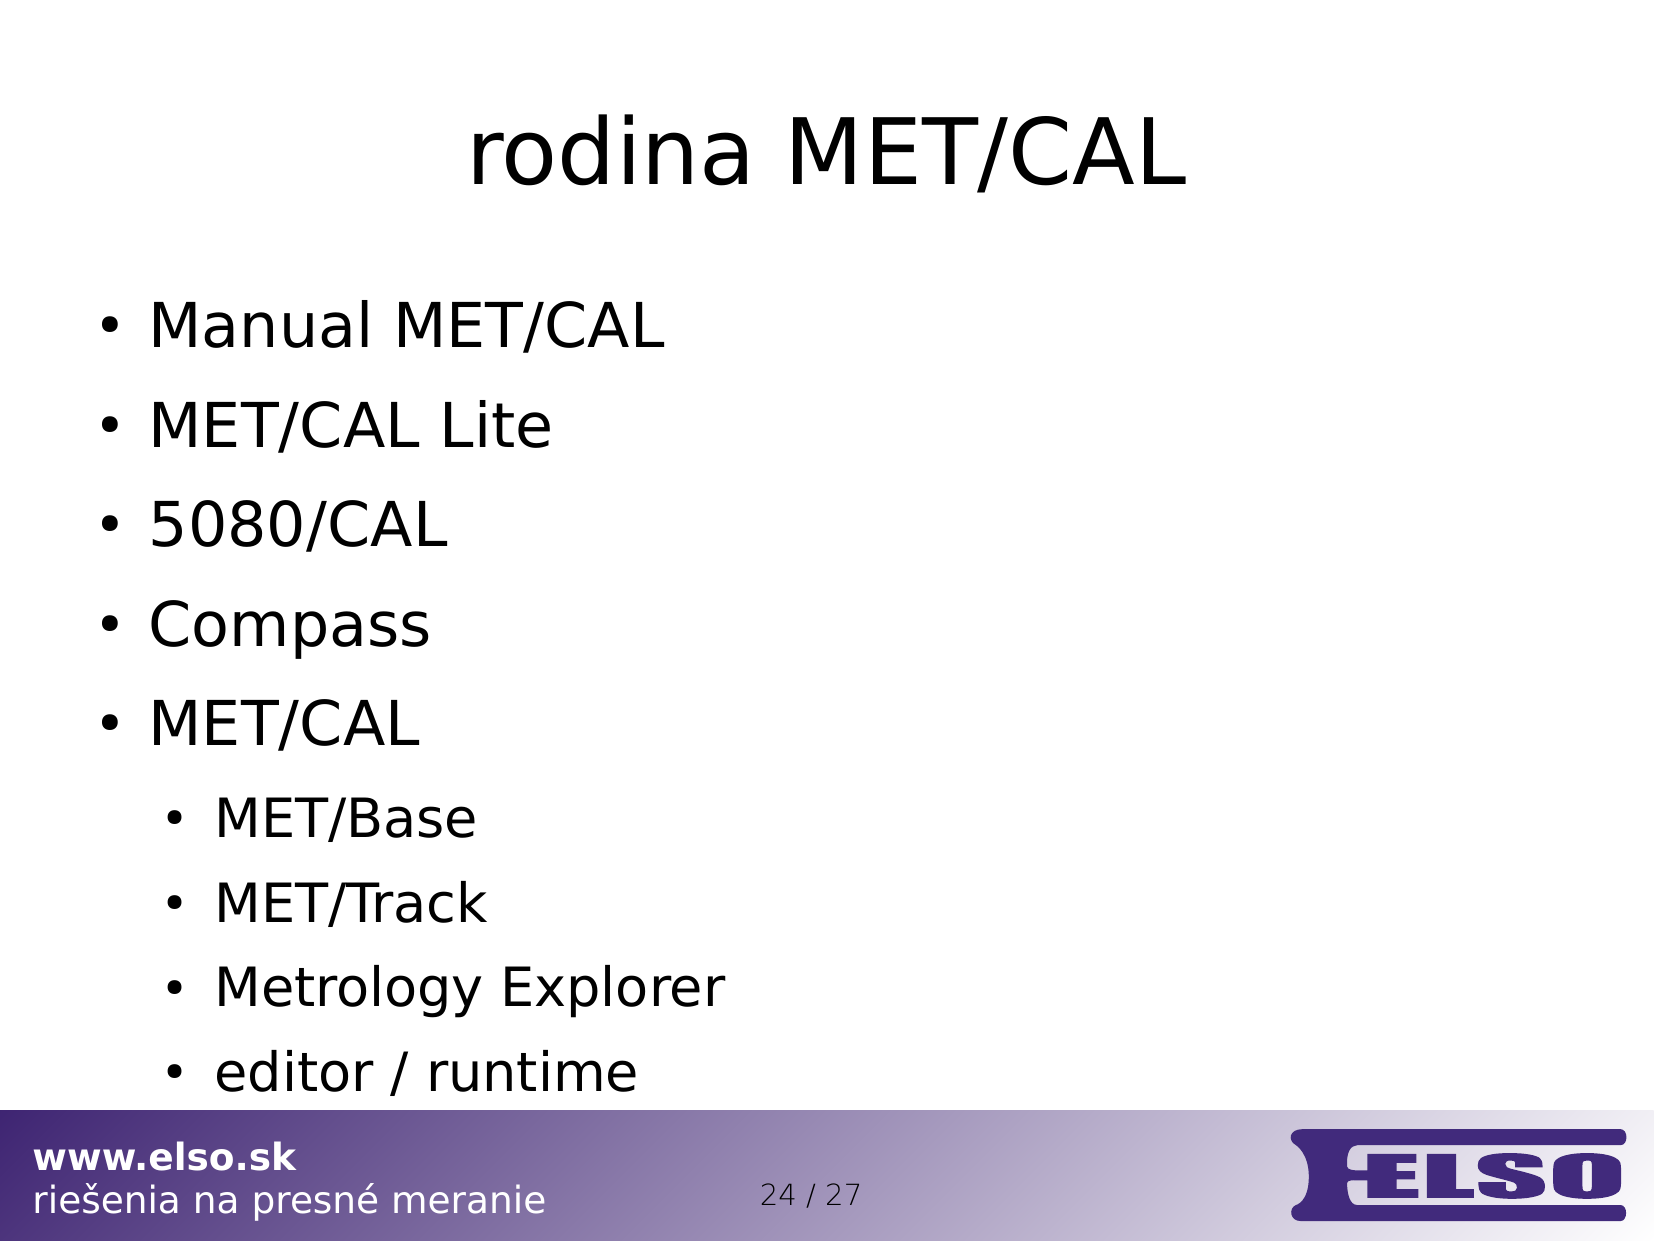

# rodina MET/CAL
Manual MET/CAL
MET/CAL Lite
5080/CAL
Compass
MET/CAL
MET/Base
MET/Track
Metrology Explorer
editor / runtime
24